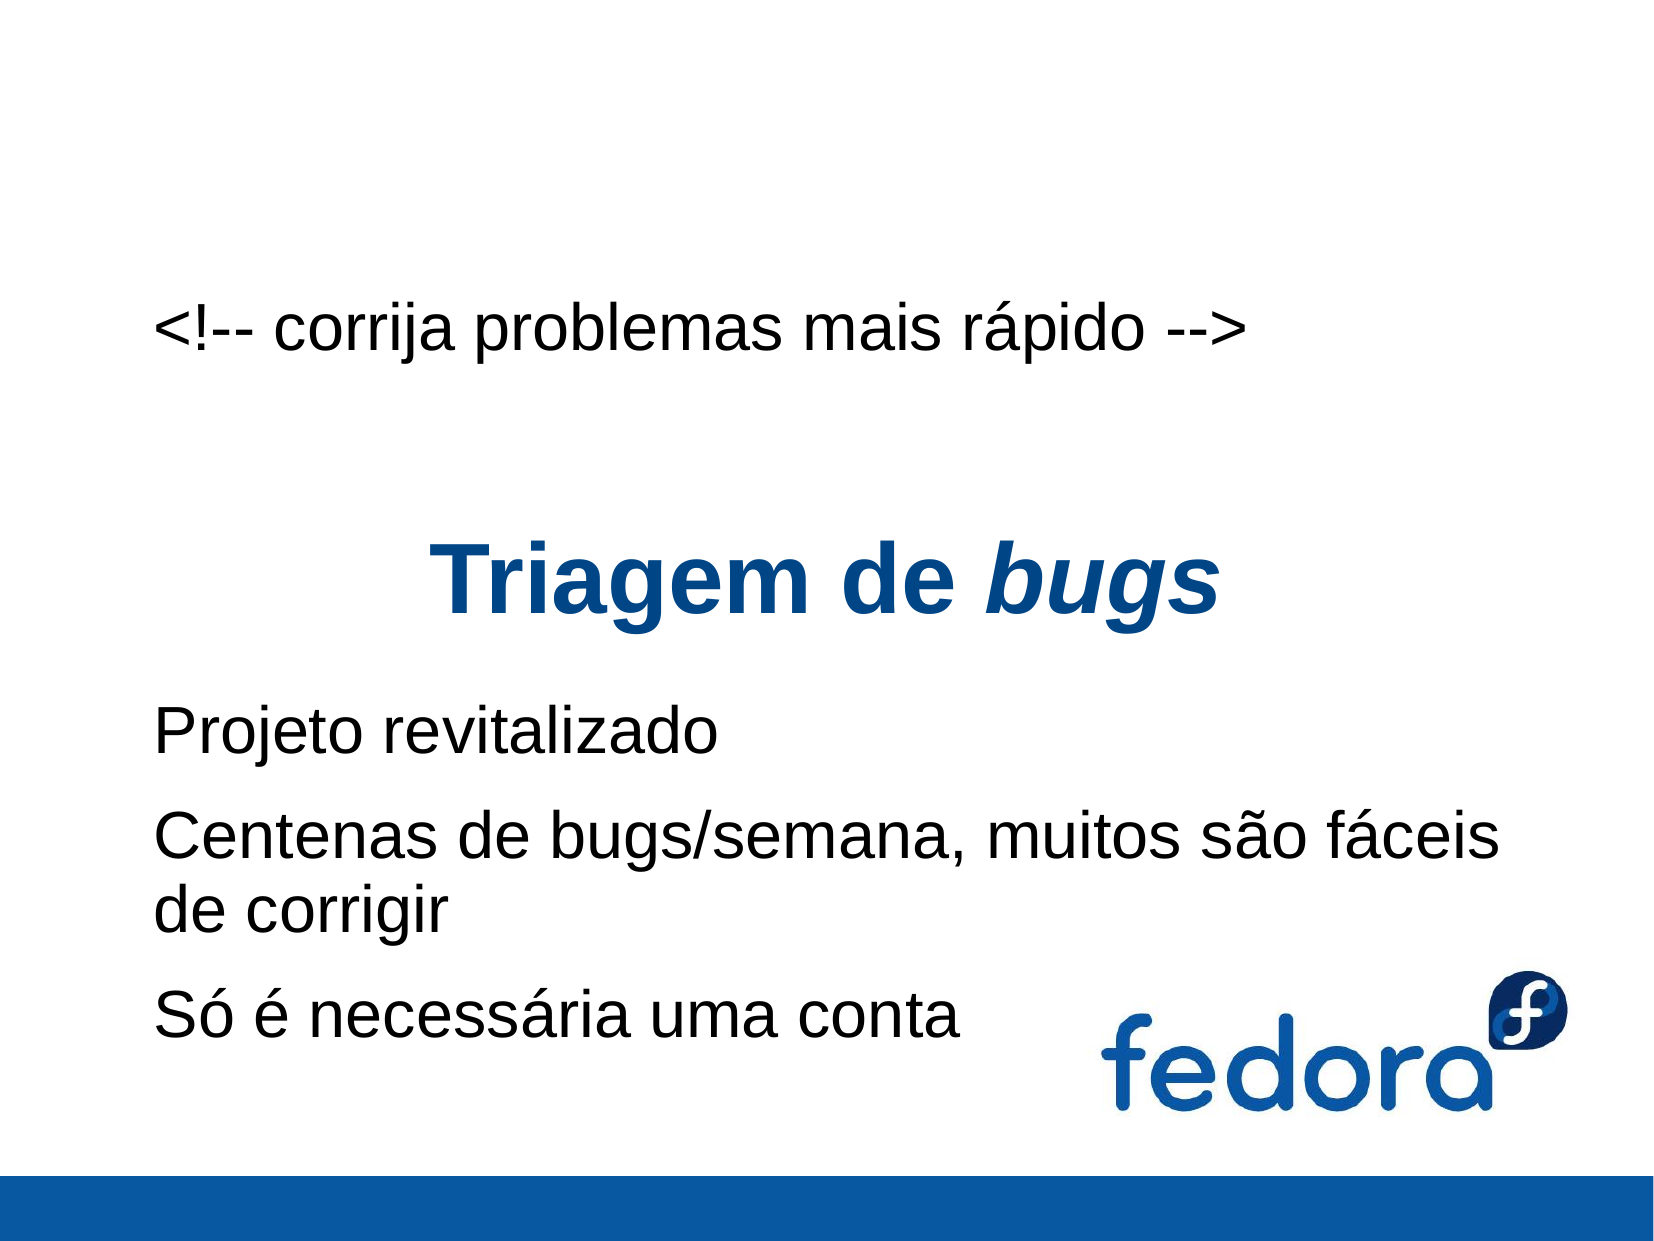

# Triagem de bugs
<!-- corrija problemas mais rápido -->
Projeto revitalizado
Centenas de bugs/semana, muitos são fáceis de corrigir
Só é necessária uma conta